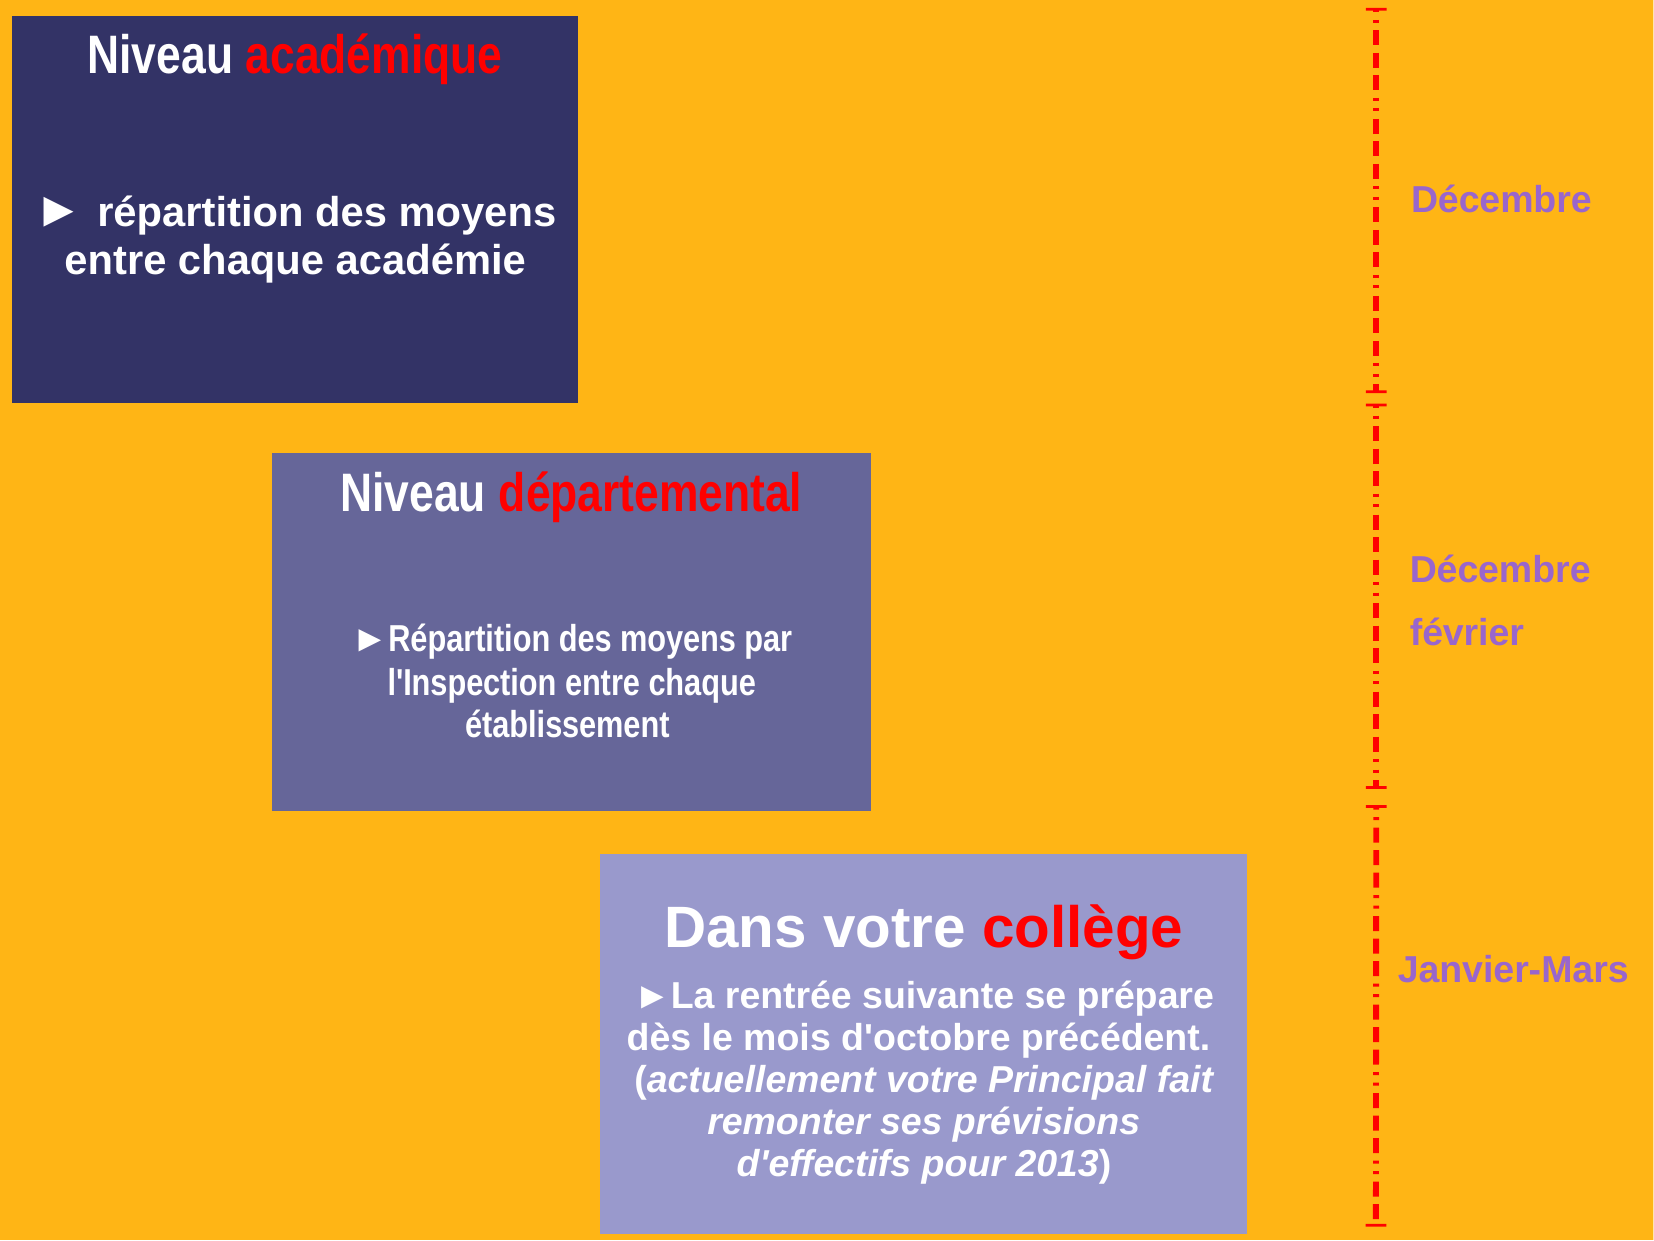

| Niveau académique |
| --- |
| ► répartition des moyens entre chaque académie |
Décembre
| Niveau départemental |
| --- |
| ►Répartition des moyens par l'Inspection entre chaque établissement |
Décembre février
| Dans votre collège |
| --- |
| ►La rentrée suivante se prépare dès le mois d'octobre précédent. (actuellement votre Principal fait remonter ses prévisions d'effectifs pour 2013) |
 Janvier-Mars